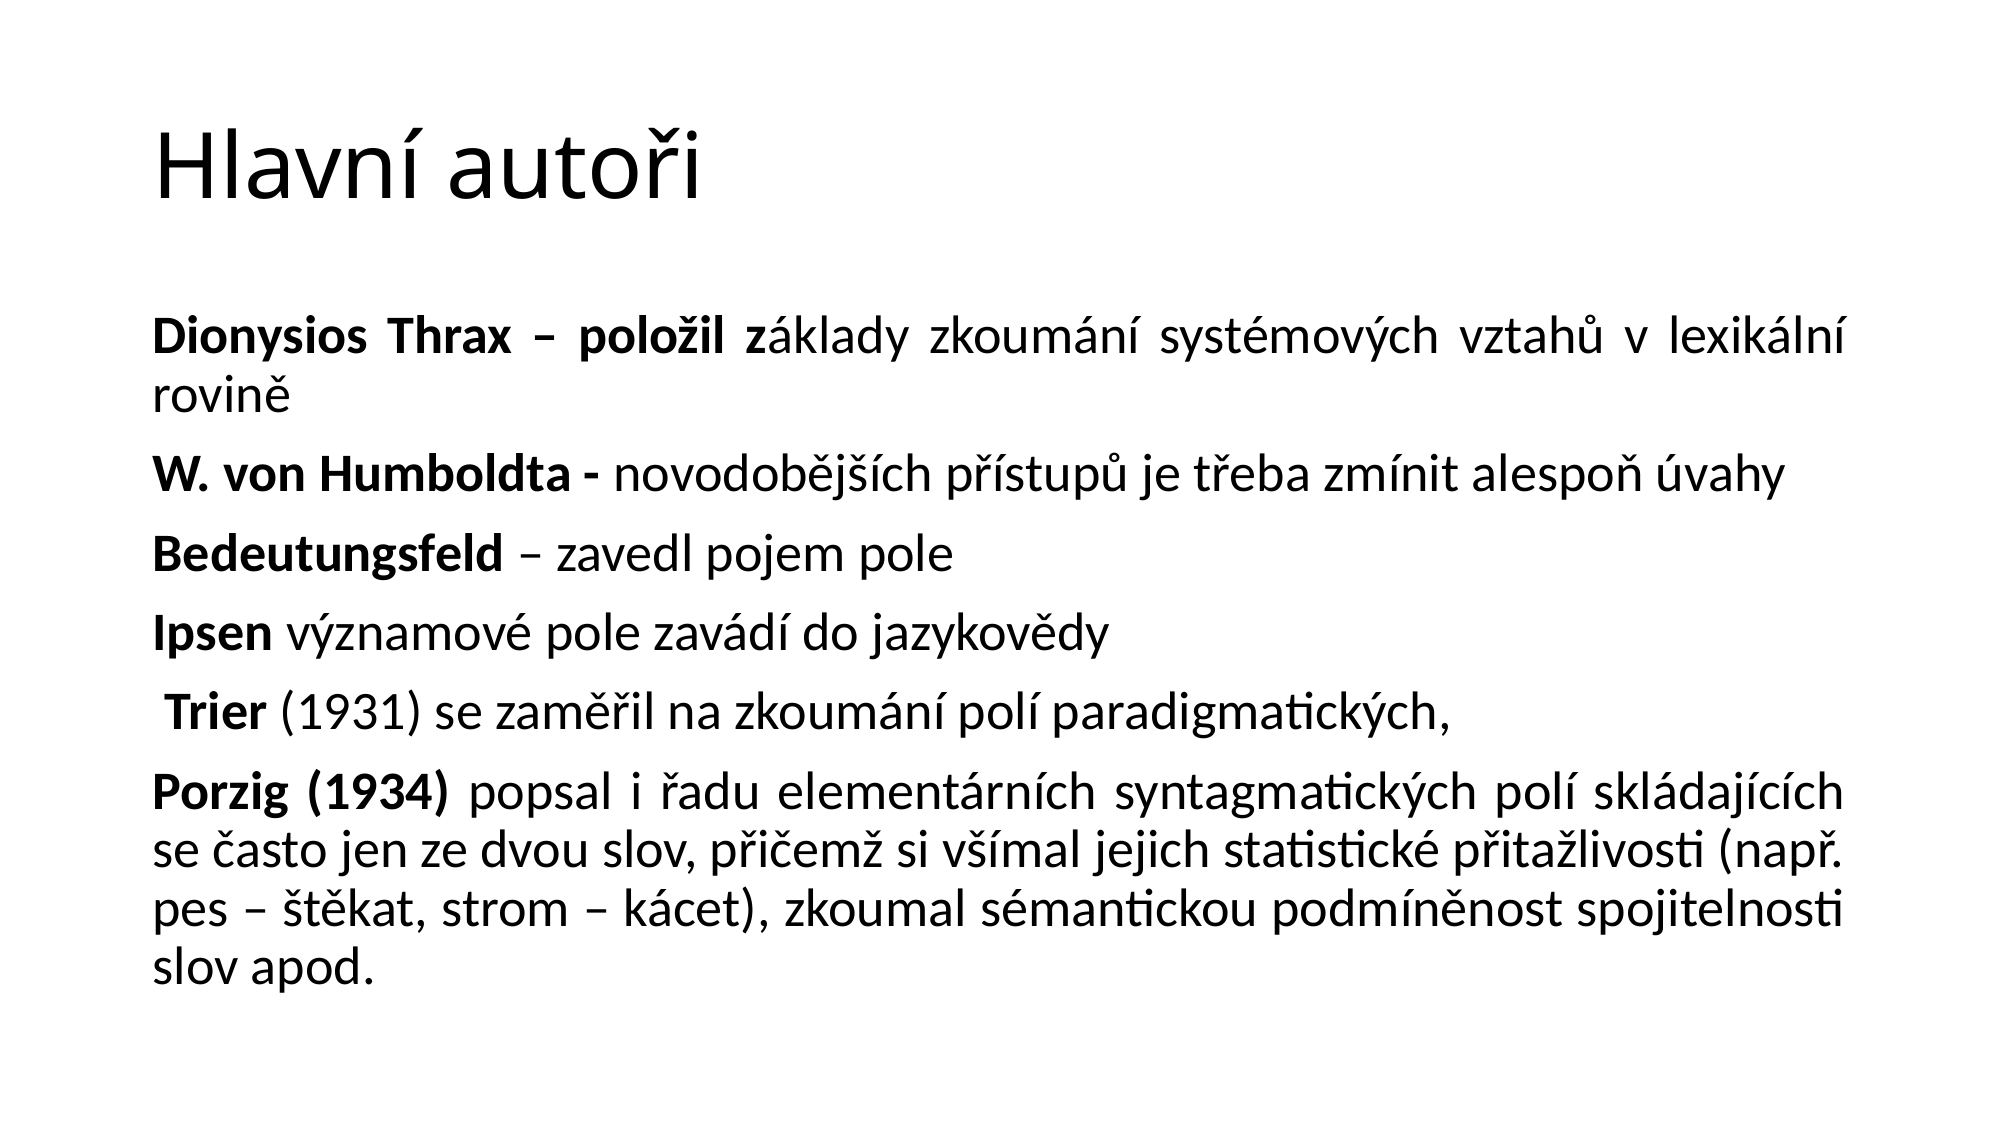

# Hlavní autoři
Dionysios Thrax – položil základy zkoumání systémových vztahů v lexikální rovině
W. von Humboldta - novodobějších přístupů je třeba zmínit alespoň úvahy
Bedeutungsfeld – zavedl pojem pole
Ipsen významové pole zavádí do jazykovědy
 Trier (1931) se zaměřil na zkoumání polí paradigmatických,
Porzig (1934) popsal i řadu elementárních syntagmatických polí skládajících se často jen ze dvou slov, přičemž si všímal jejich statistické přitažlivosti (např. pes – štěkat, strom – kácet), zkoumal sémantickou podmíněnost spojitelnosti slov apod.